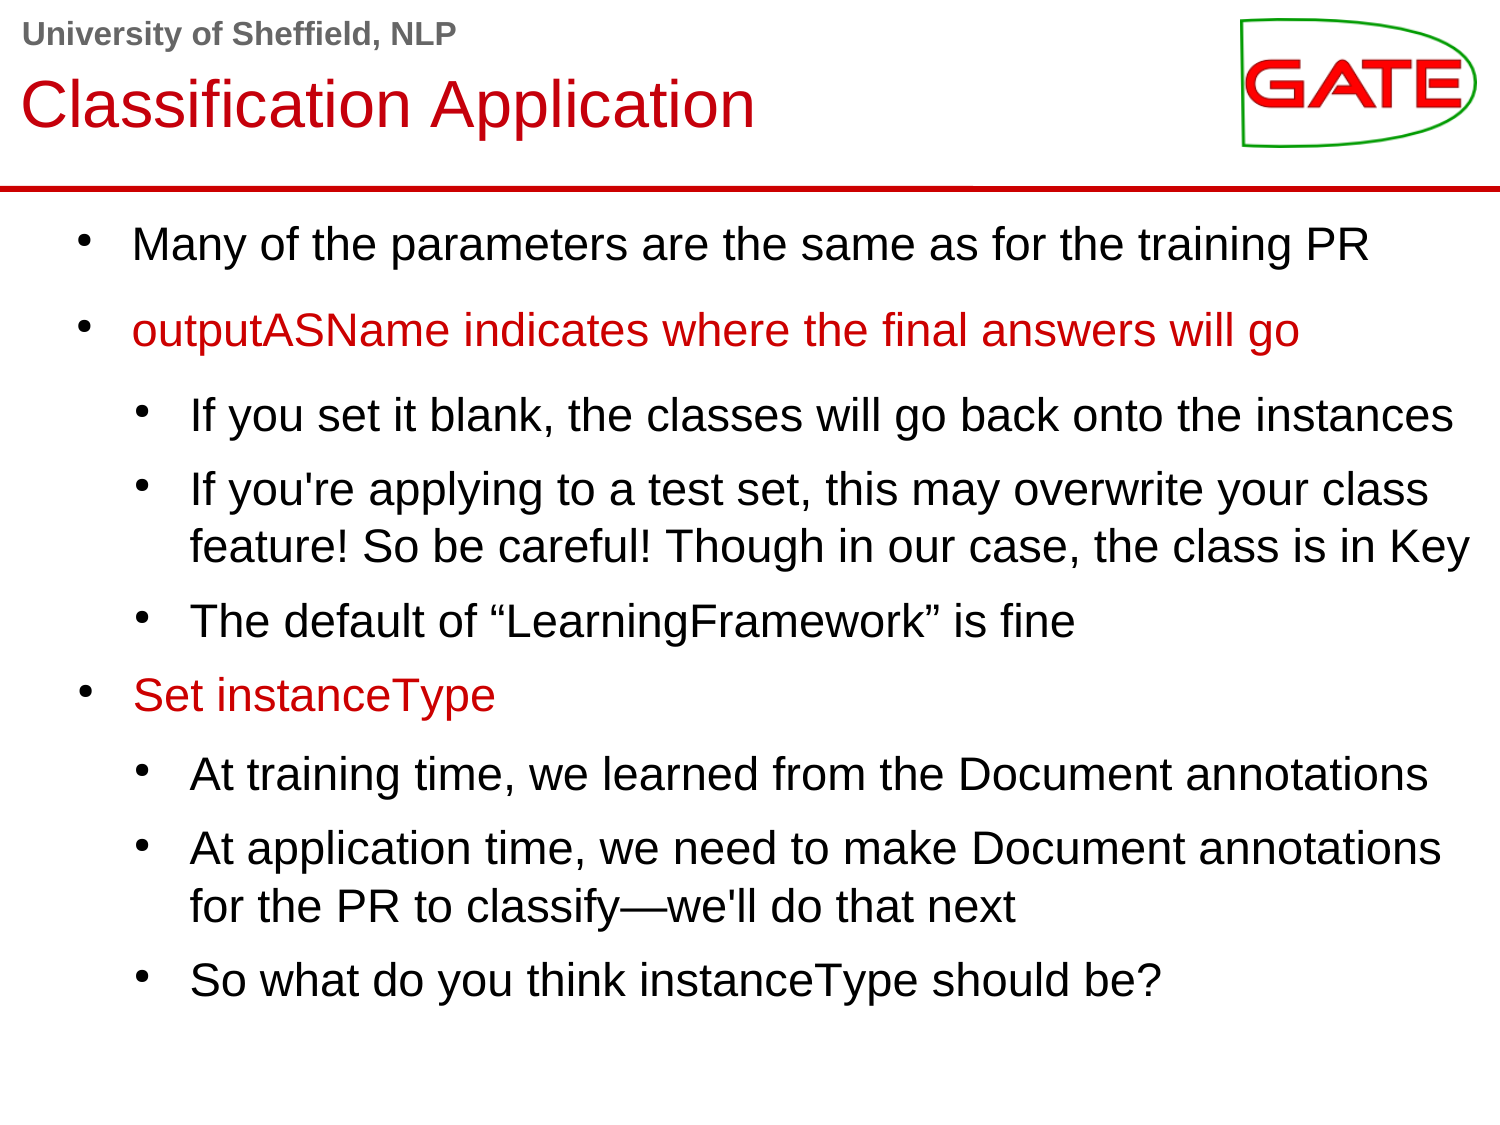

# Classification Application
Many of the parameters are the same as for the training PR
outputASName indicates where the final answers will go
If you set it blank, the classes will go back onto the instances
If you're applying to a test set, this may overwrite your class feature! So be careful! Though in our case, the class is in Key
The default of “LearningFramework” is fine
Set instanceType
At training time, we learned from the Document annotations
At application time, we need to make Document annotations for the PR to classify—we'll do that next
So what do you think instanceType should be?